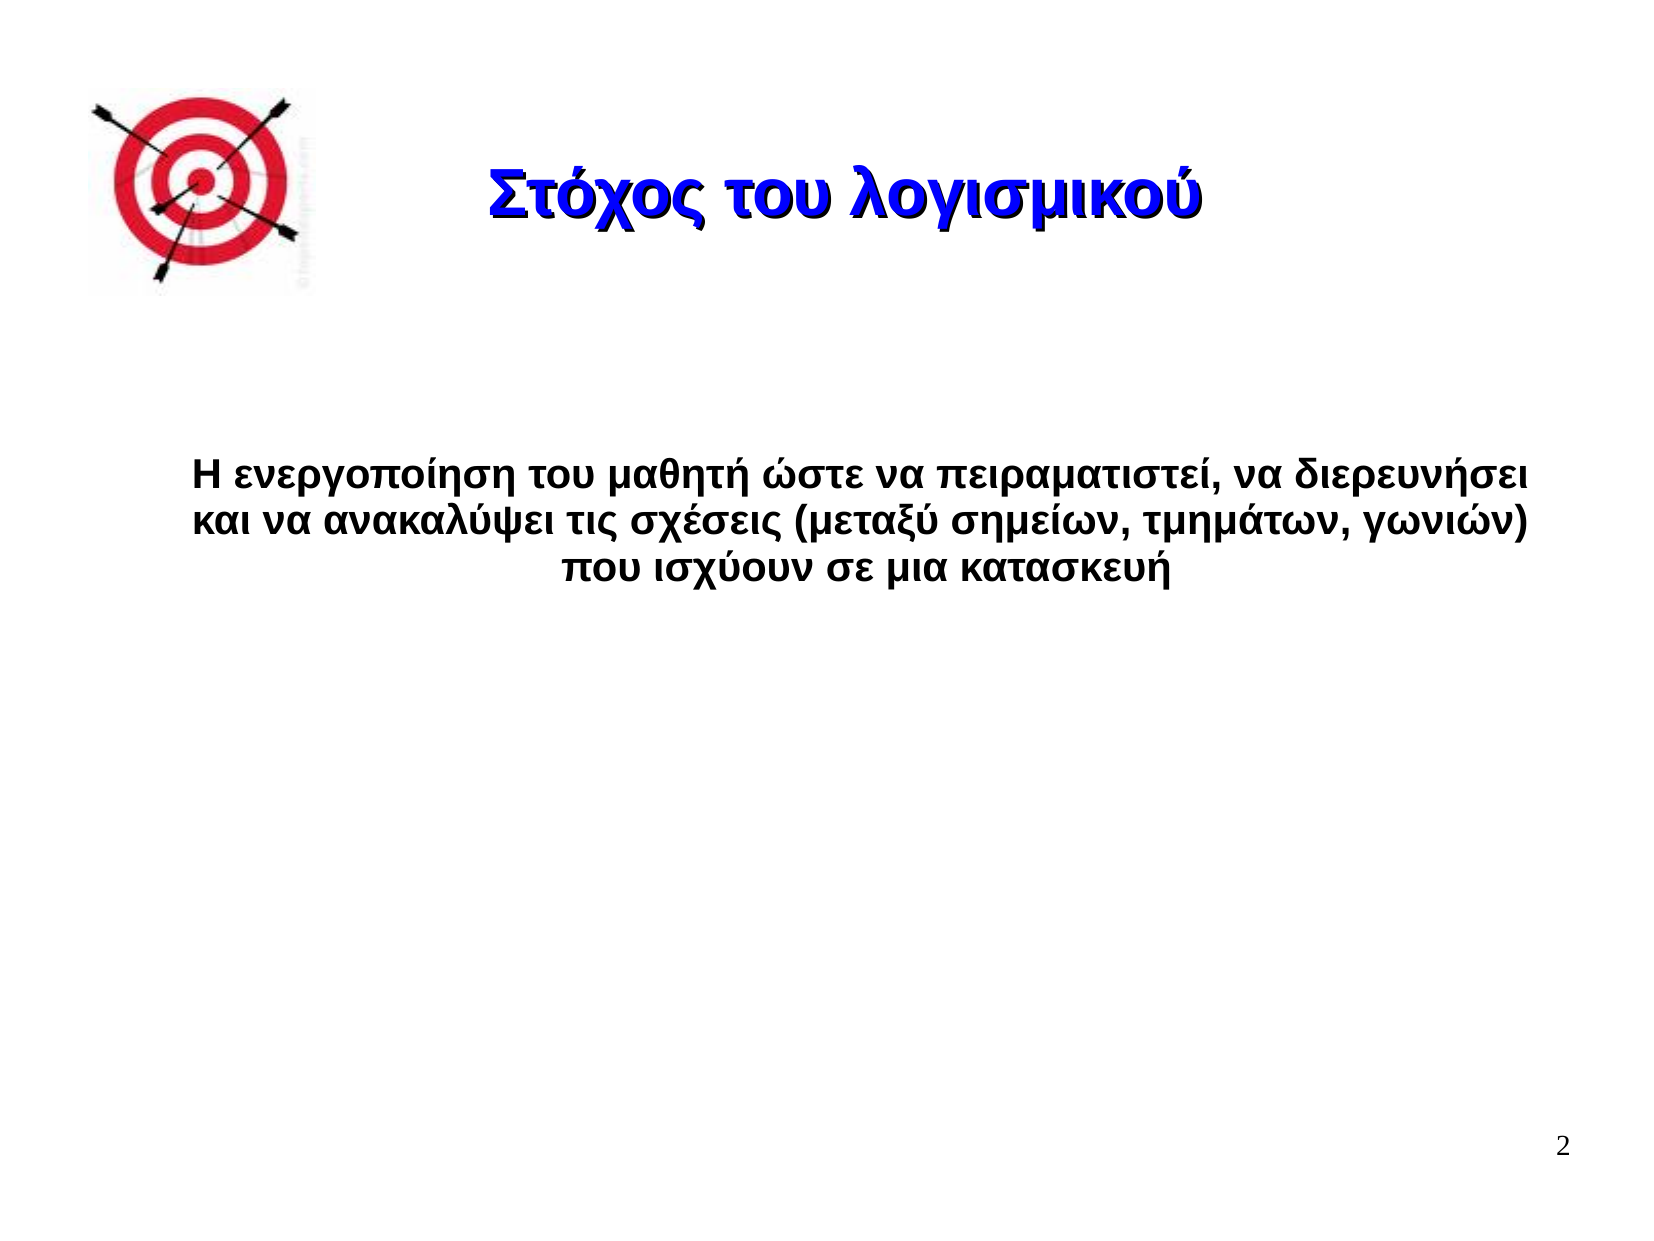

Στόχος του λογισμικού
Η ενεργοποίηση του μαθητή ώστε να πειραματιστεί, να διερευνήσει
και να ανακαλύψει τις σχέσεις (μεταξύ σημείων, τμημάτων, γωνιών)
που ισχύουν σε μια κατασκευή
2